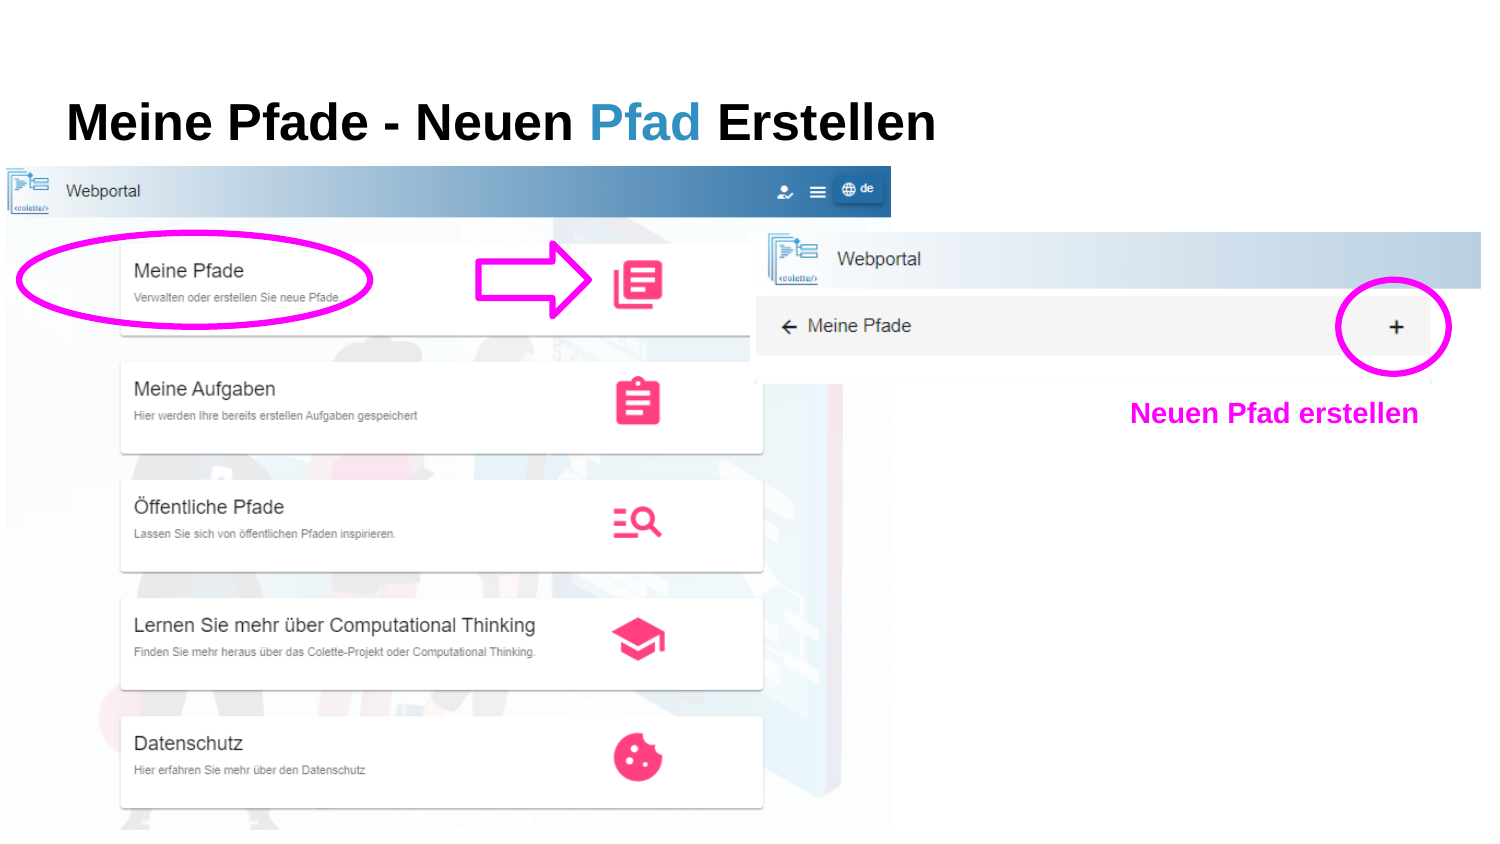

# Meine Pfade - Neuen Pfad Erstellen
Neuen Pfad erstellen